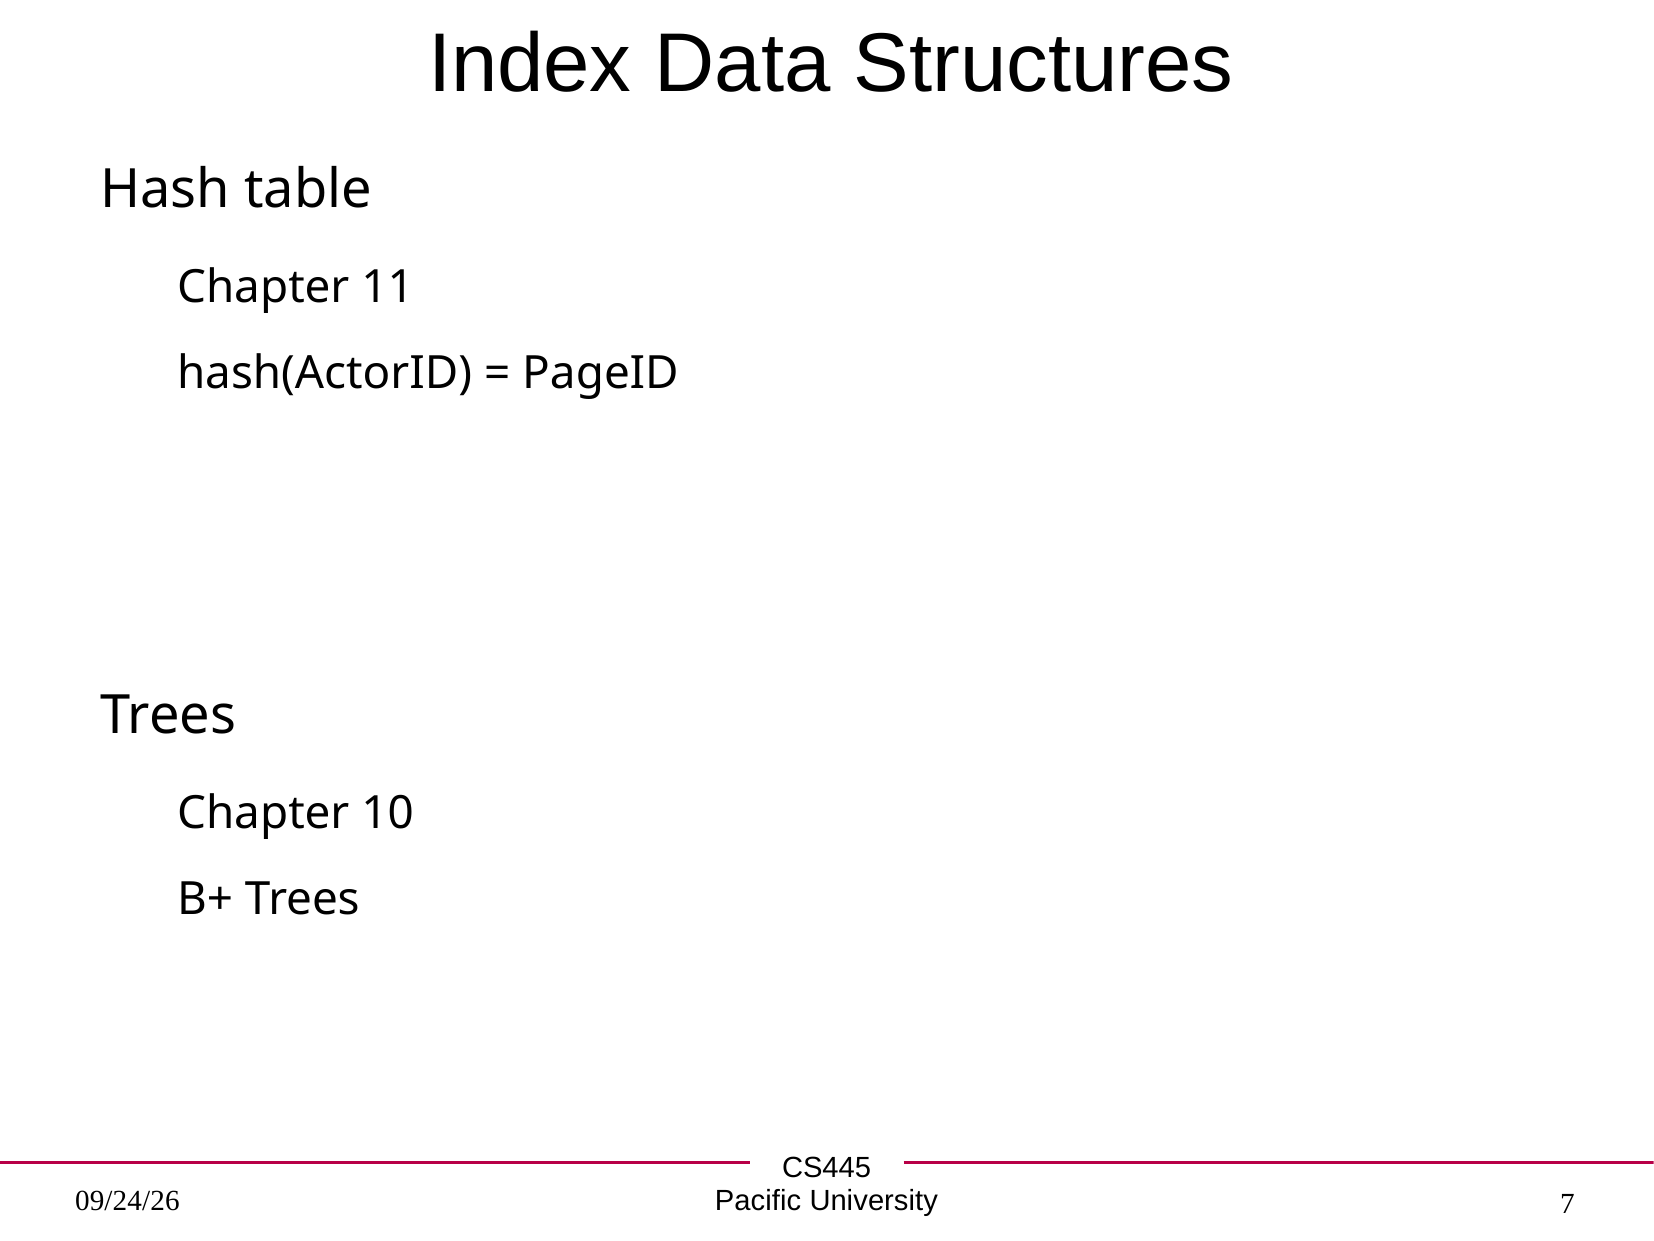

# Index Data Structures
Hash table
Chapter 11
hash(ActorID) = PageID
Trees
Chapter 10
B+ Trees